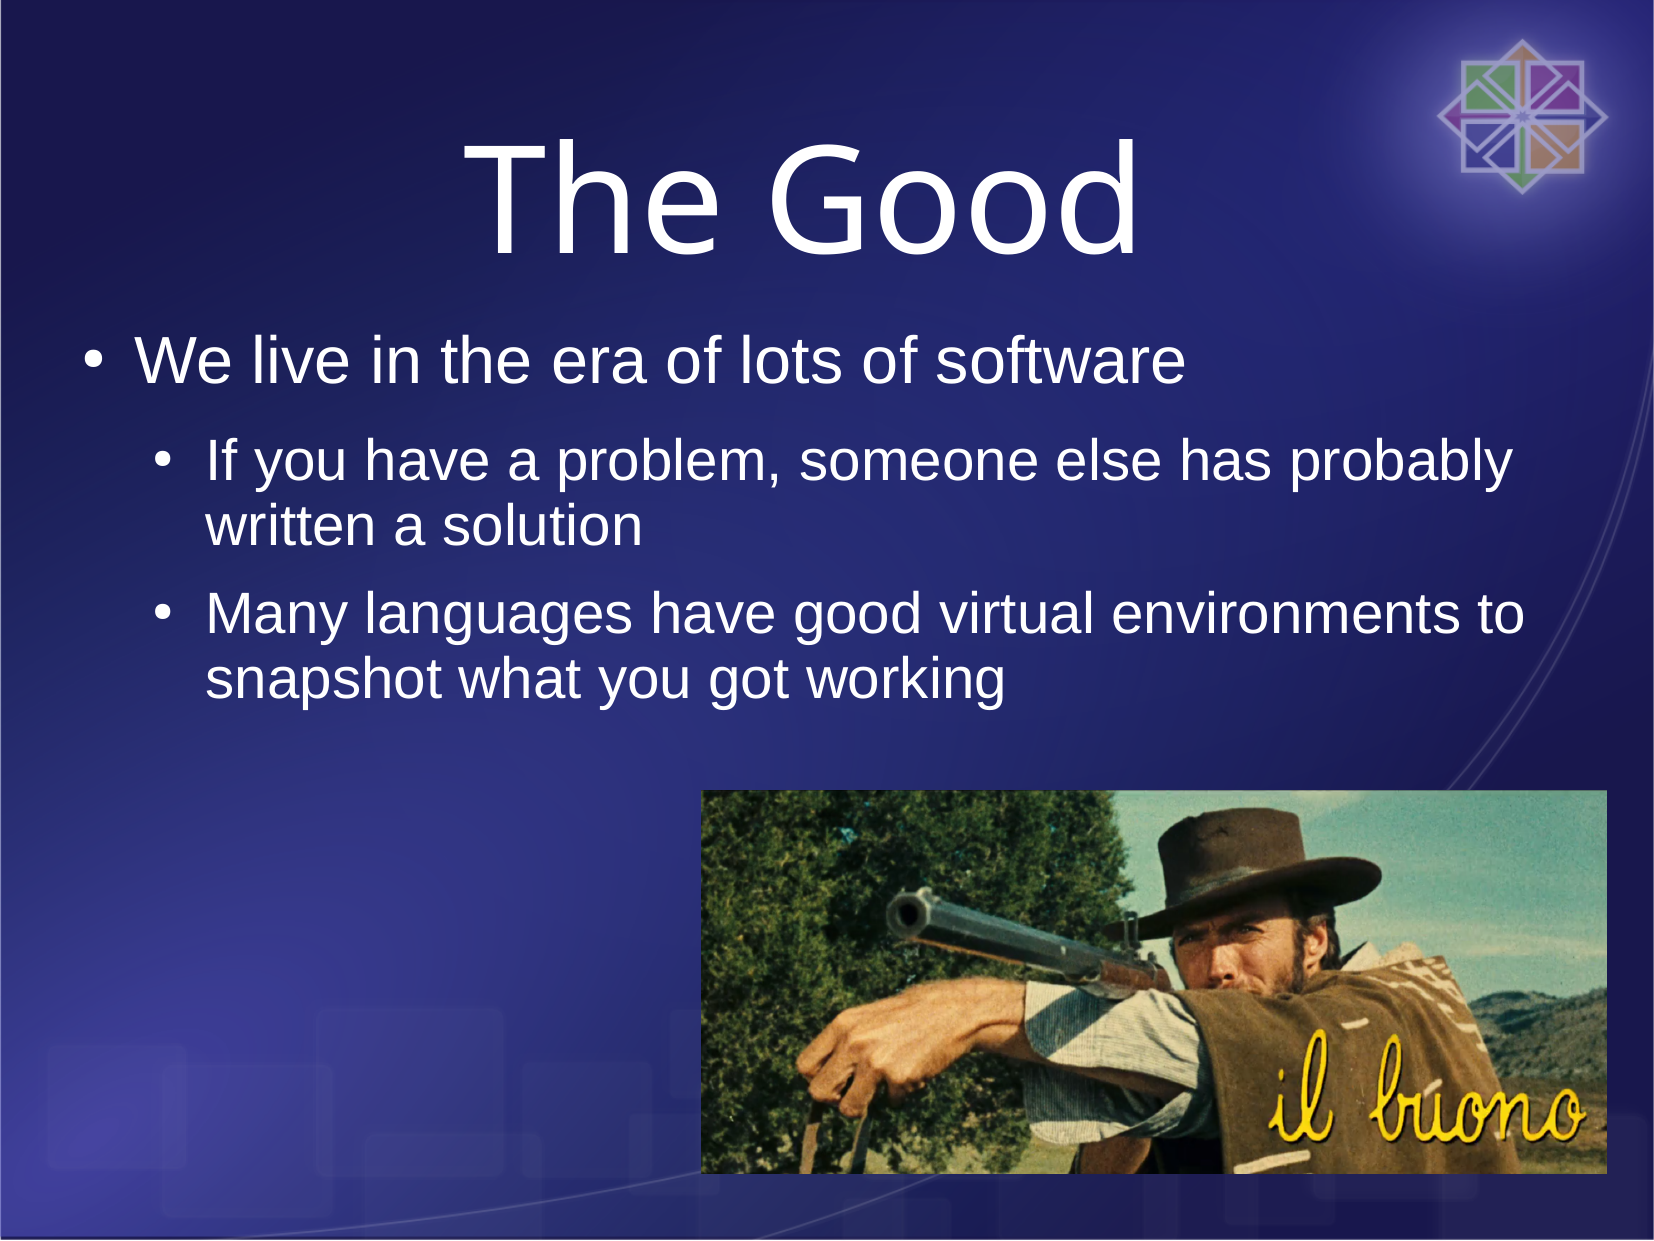

# The Good
We live in the era of lots of software
If you have a problem, someone else has probably written a solution
Many languages have good virtual environments to snapshot what you got working